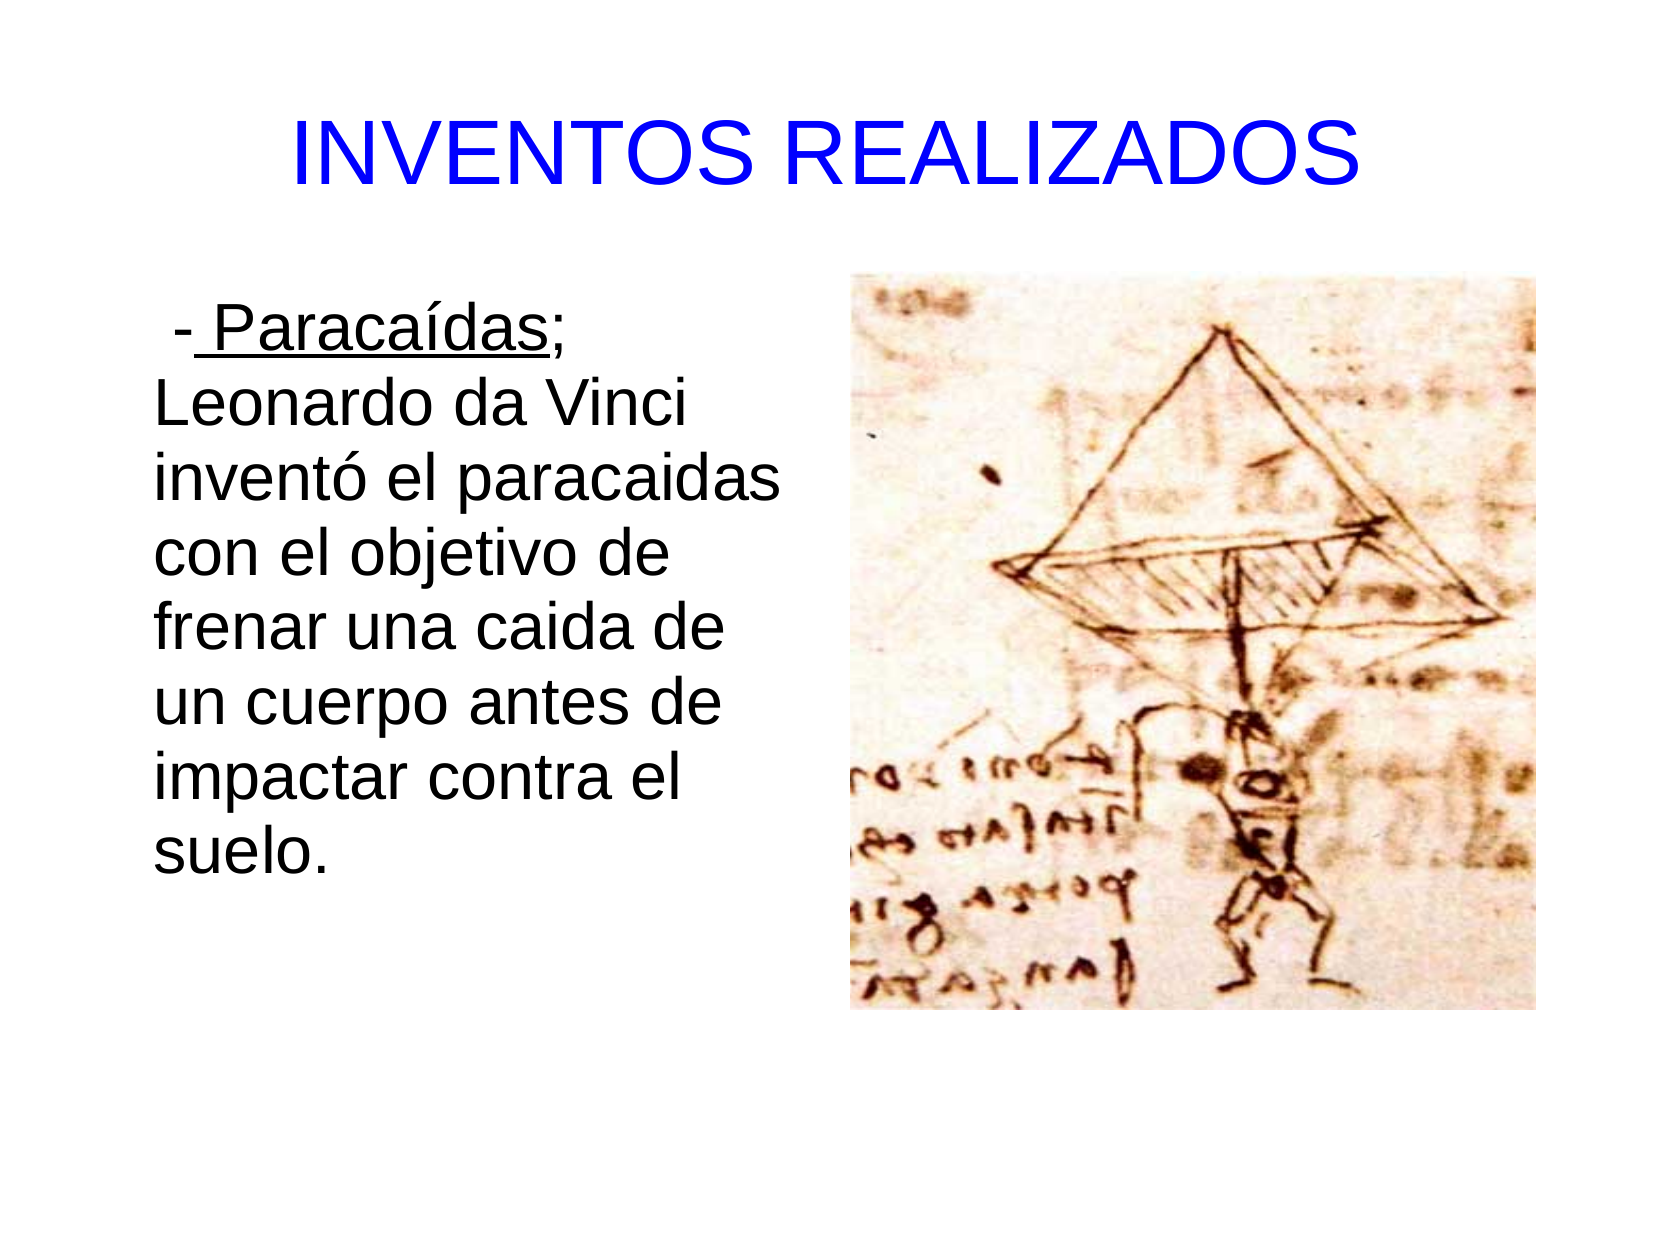

# INVENTOS REALIZADOS
 - Paracaídas; Leonardo da Vinci inventó el paracaidas con el objetivo de frenar una caida de un cuerpo antes de impactar contra el suelo.